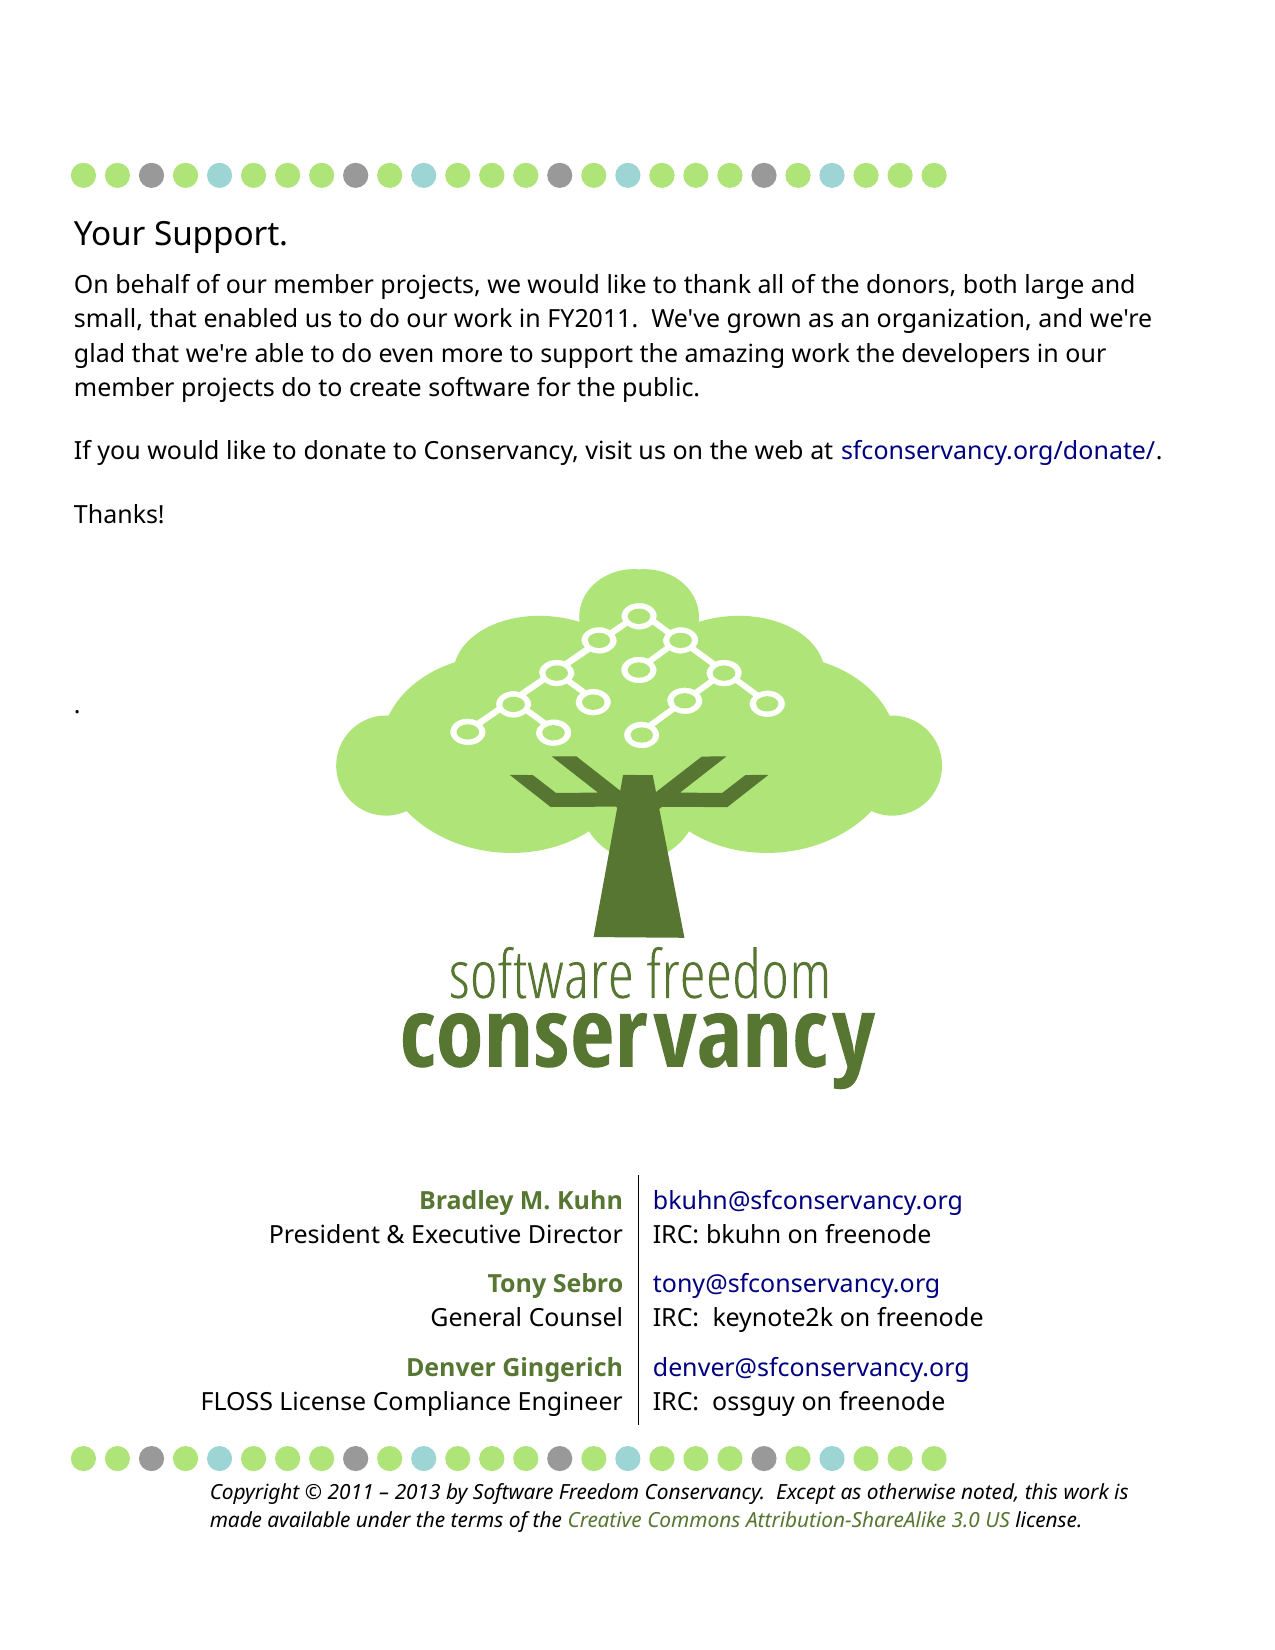

# Your Support.
On behalf of our member projects, we would like to thank all of the donors, both large and small, that enabled us to do our work in FY2011. We've grown as an organization, and we're glad that we're able to do even more to support the amazing work the developers in our member projects do to create software for the public.
If you would like to donate to Conservancy, visit us on the web at sfconservancy.org/donate/.
Thanks!
.
| Bradley M. Kuhn President & Executive Director | bkuhn@sfconservancy.org IRC: bkuhn on freenode |
| --- | --- |
| Tony Sebro General Counsel | tony@sfconservancy.org IRC: keynote2k on freenode |
| Denver Gingerich FLOSS License Compliance Engineer | denver@sfconservancy.org IRC: ossguy on freenode |
Copyright © 2011 – 2013 by Software Freedom Conservancy. Except as otherwise noted, this work is made available under the terms of the Creative Commons Attribution-ShareAlike 3.0 US license.
8